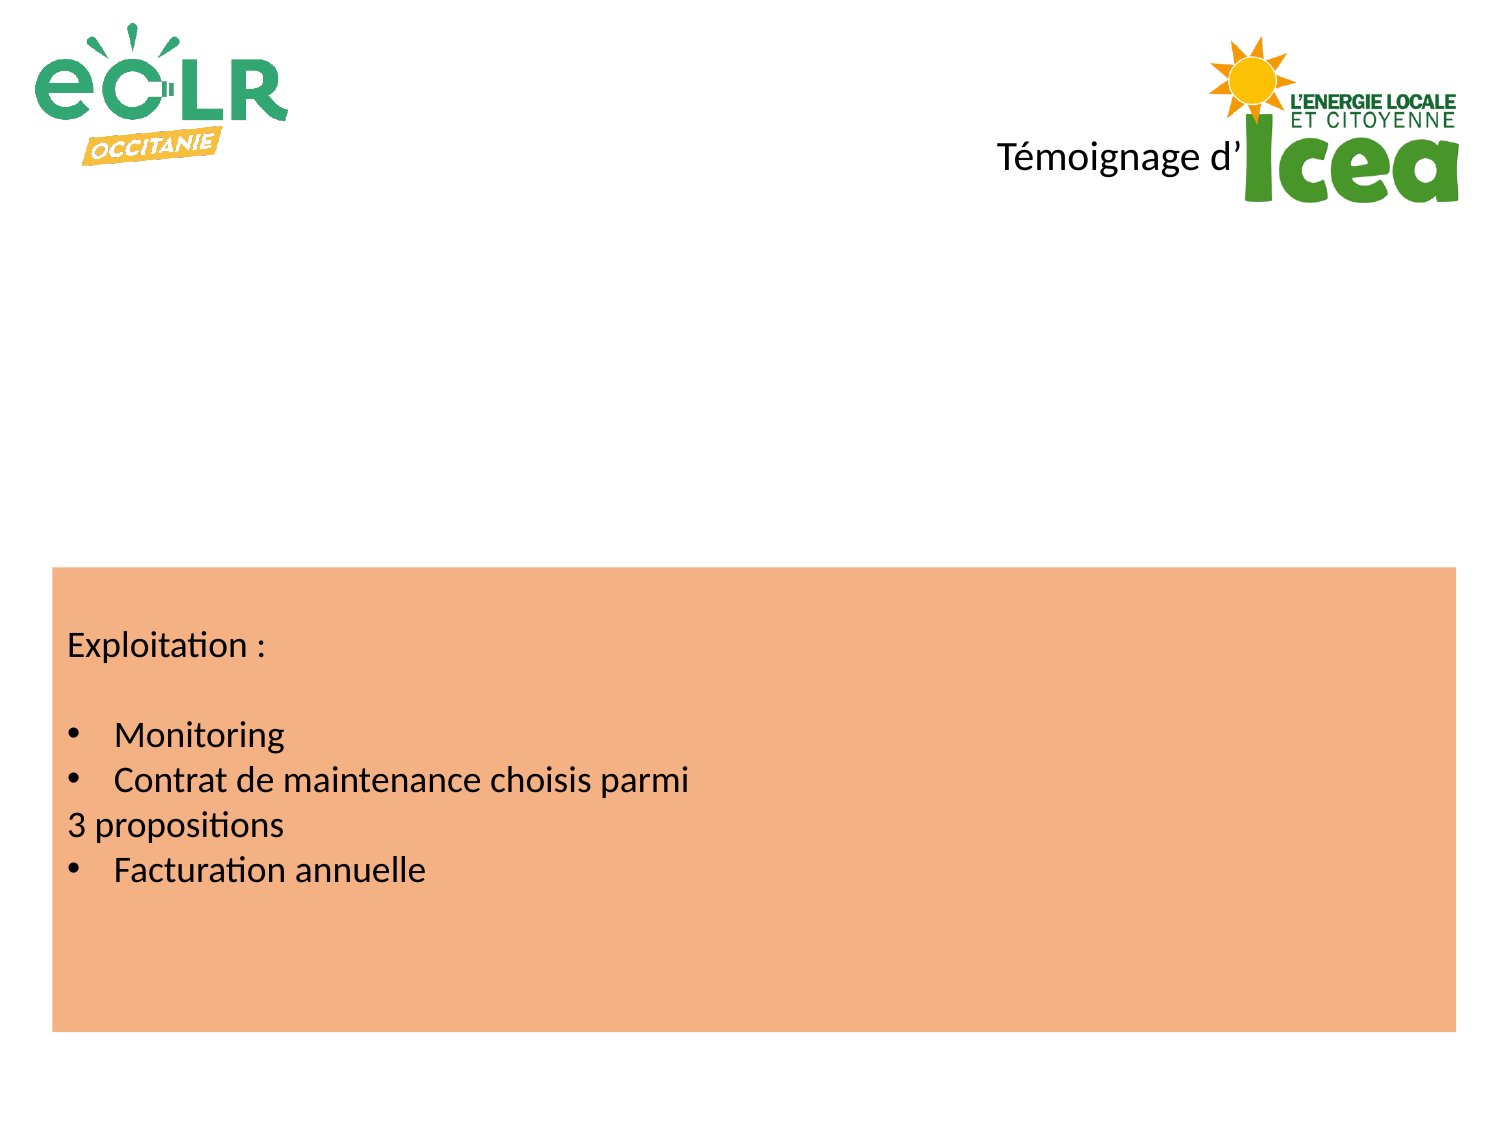

Exploitation :
Monitoring
Contrat de maintenance choisis parmi
3 propositions
Facturation annuelle